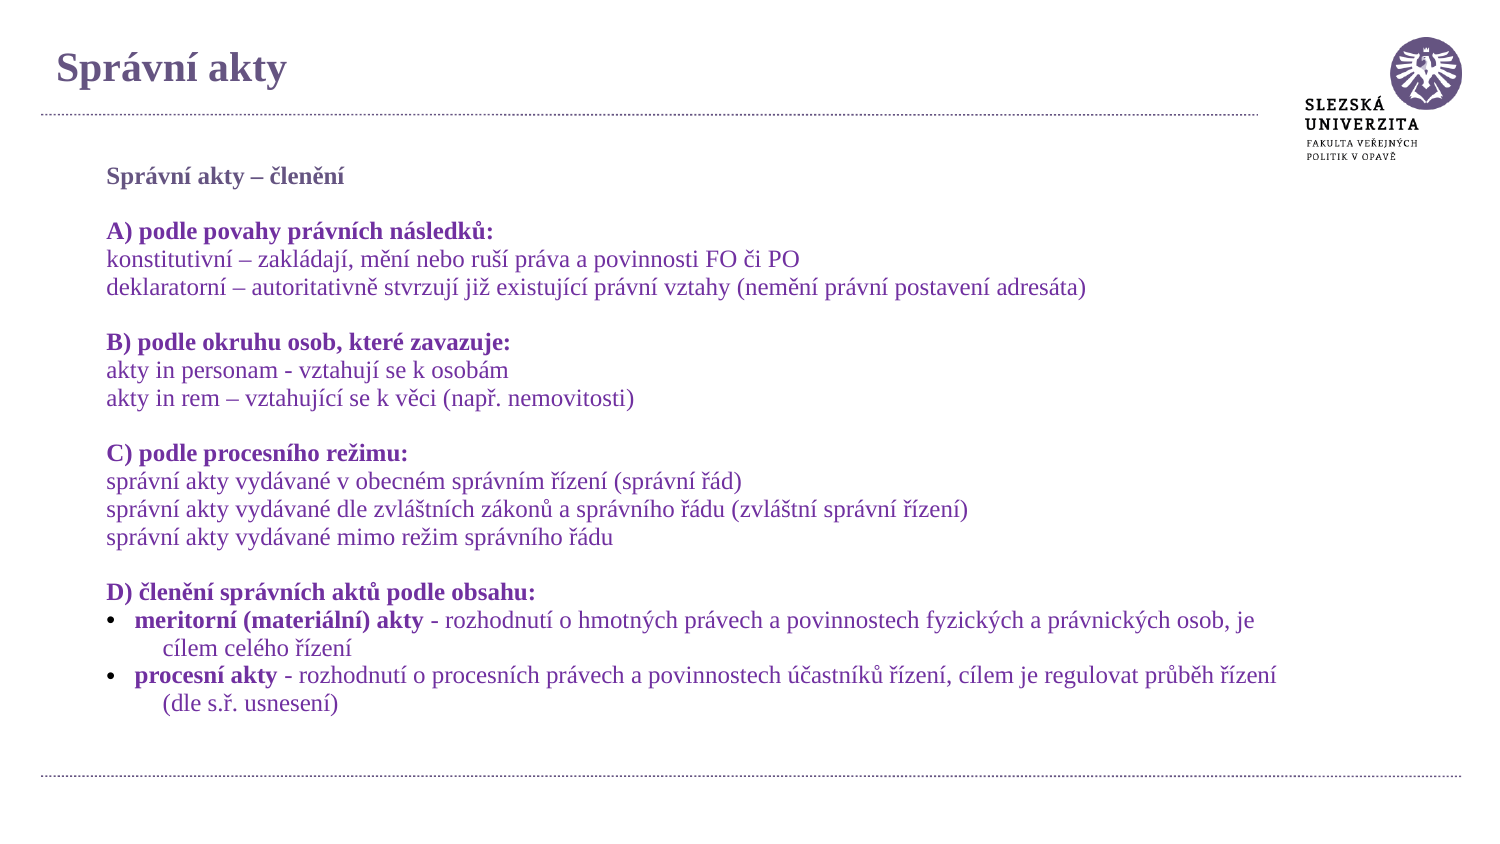

# Správní akty
Správní akty – členění
A) podle povahy právních následků:
konstitutivní – zakládají, mění nebo ruší práva a povinnosti FO či PO
deklaratorní – autoritativně stvrzují již existující právní vztahy (nemění právní postavení adresáta)
B) podle okruhu osob, které zavazuje:
akty in personam - vztahují se k osobám
akty in rem – vztahující se k věci (např. nemovitosti)
C) podle procesního režimu:
správní akty vydávané v obecném správním řízení (správní řád)
správní akty vydávané dle zvláštních zákonů a správního řádu (zvláštní správní řízení)
správní akty vydávané mimo režim správního řádu
D) členění správních aktů podle obsahu:
meritorní (materiální) akty - rozhodnutí o hmotných právech a povinnostech fyzických a právnických osob, je cílem celého řízení
procesní akty - rozhodnutí o procesních právech a povinnostech účastníků řízení, cílem je regulovat průběh řízení (dle s.ř. usnesení)